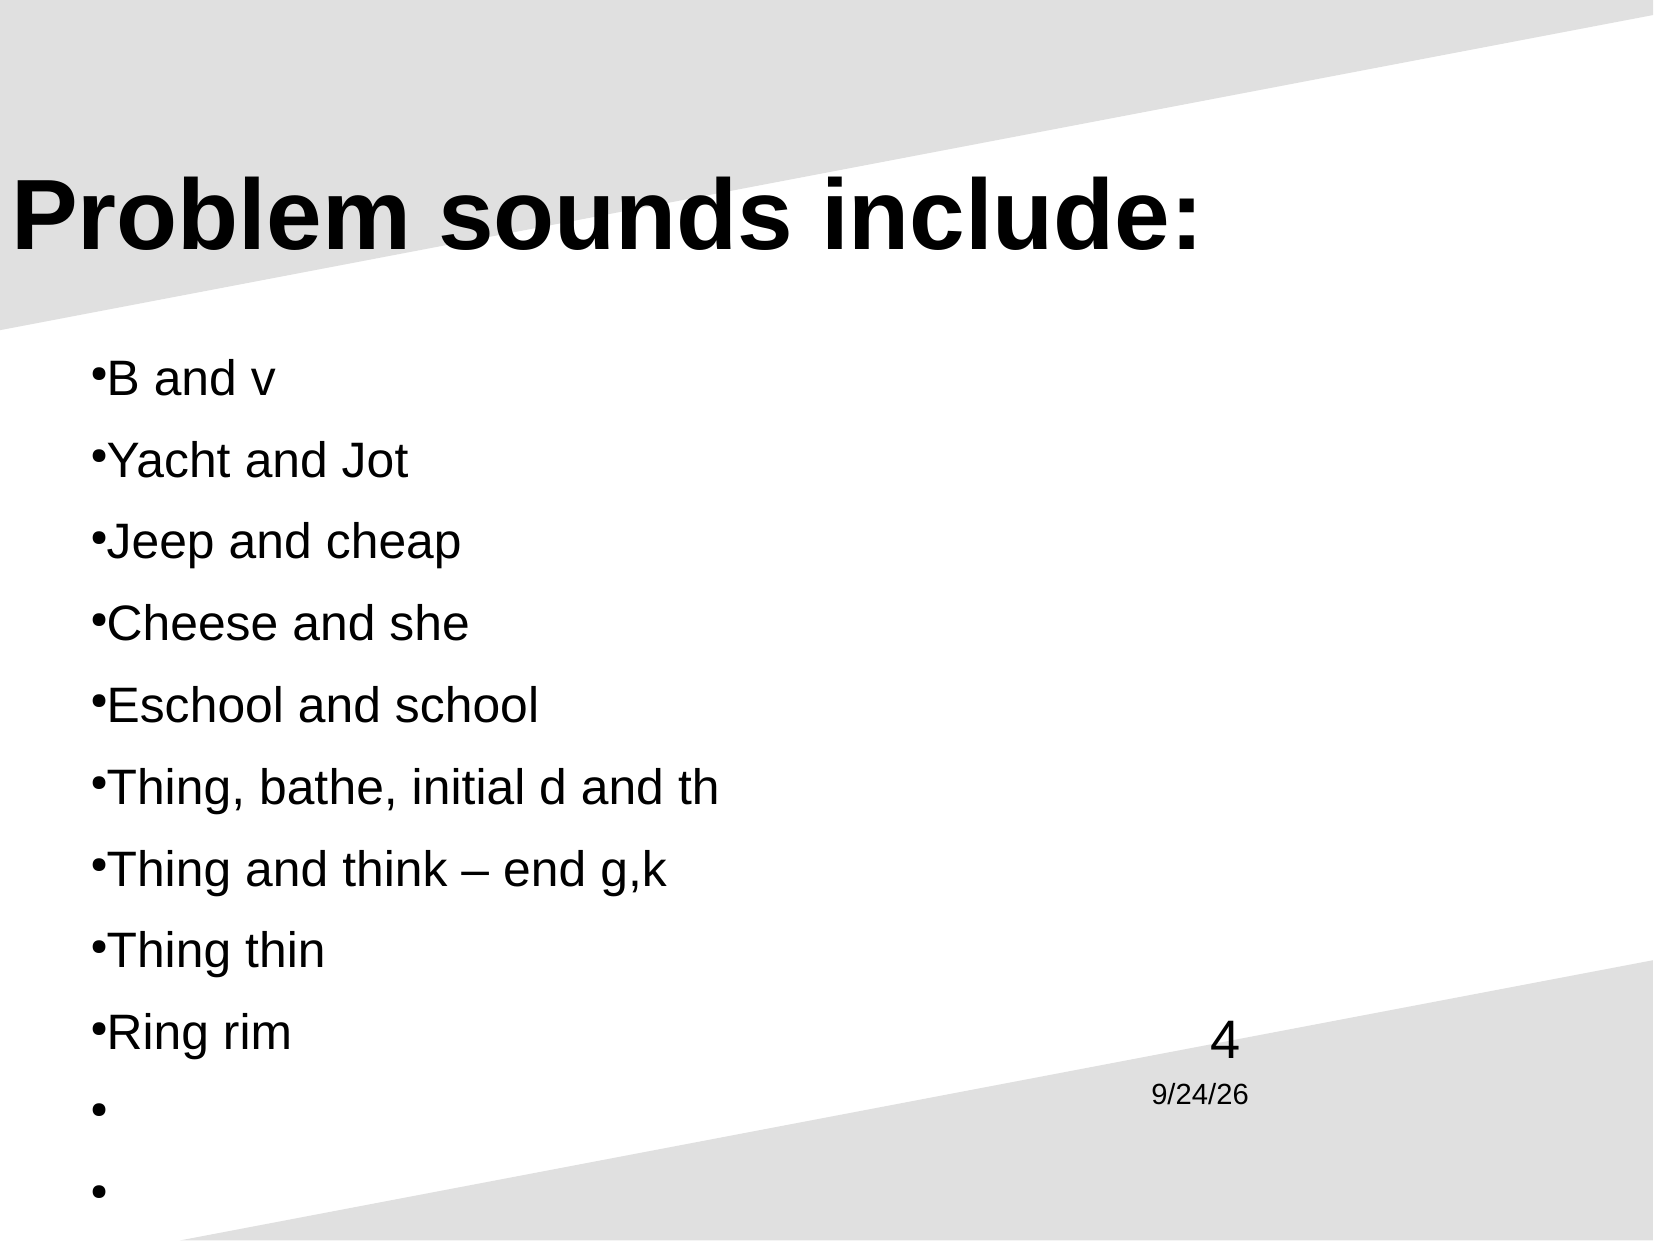

# Problem sounds include:
B and v
Yacht and Jot
Jeep and cheap
Cheese and she
Eschool and school
Thing, bathe, initial d and th
Thing and think – end g,k
Thing thin
Ring rim